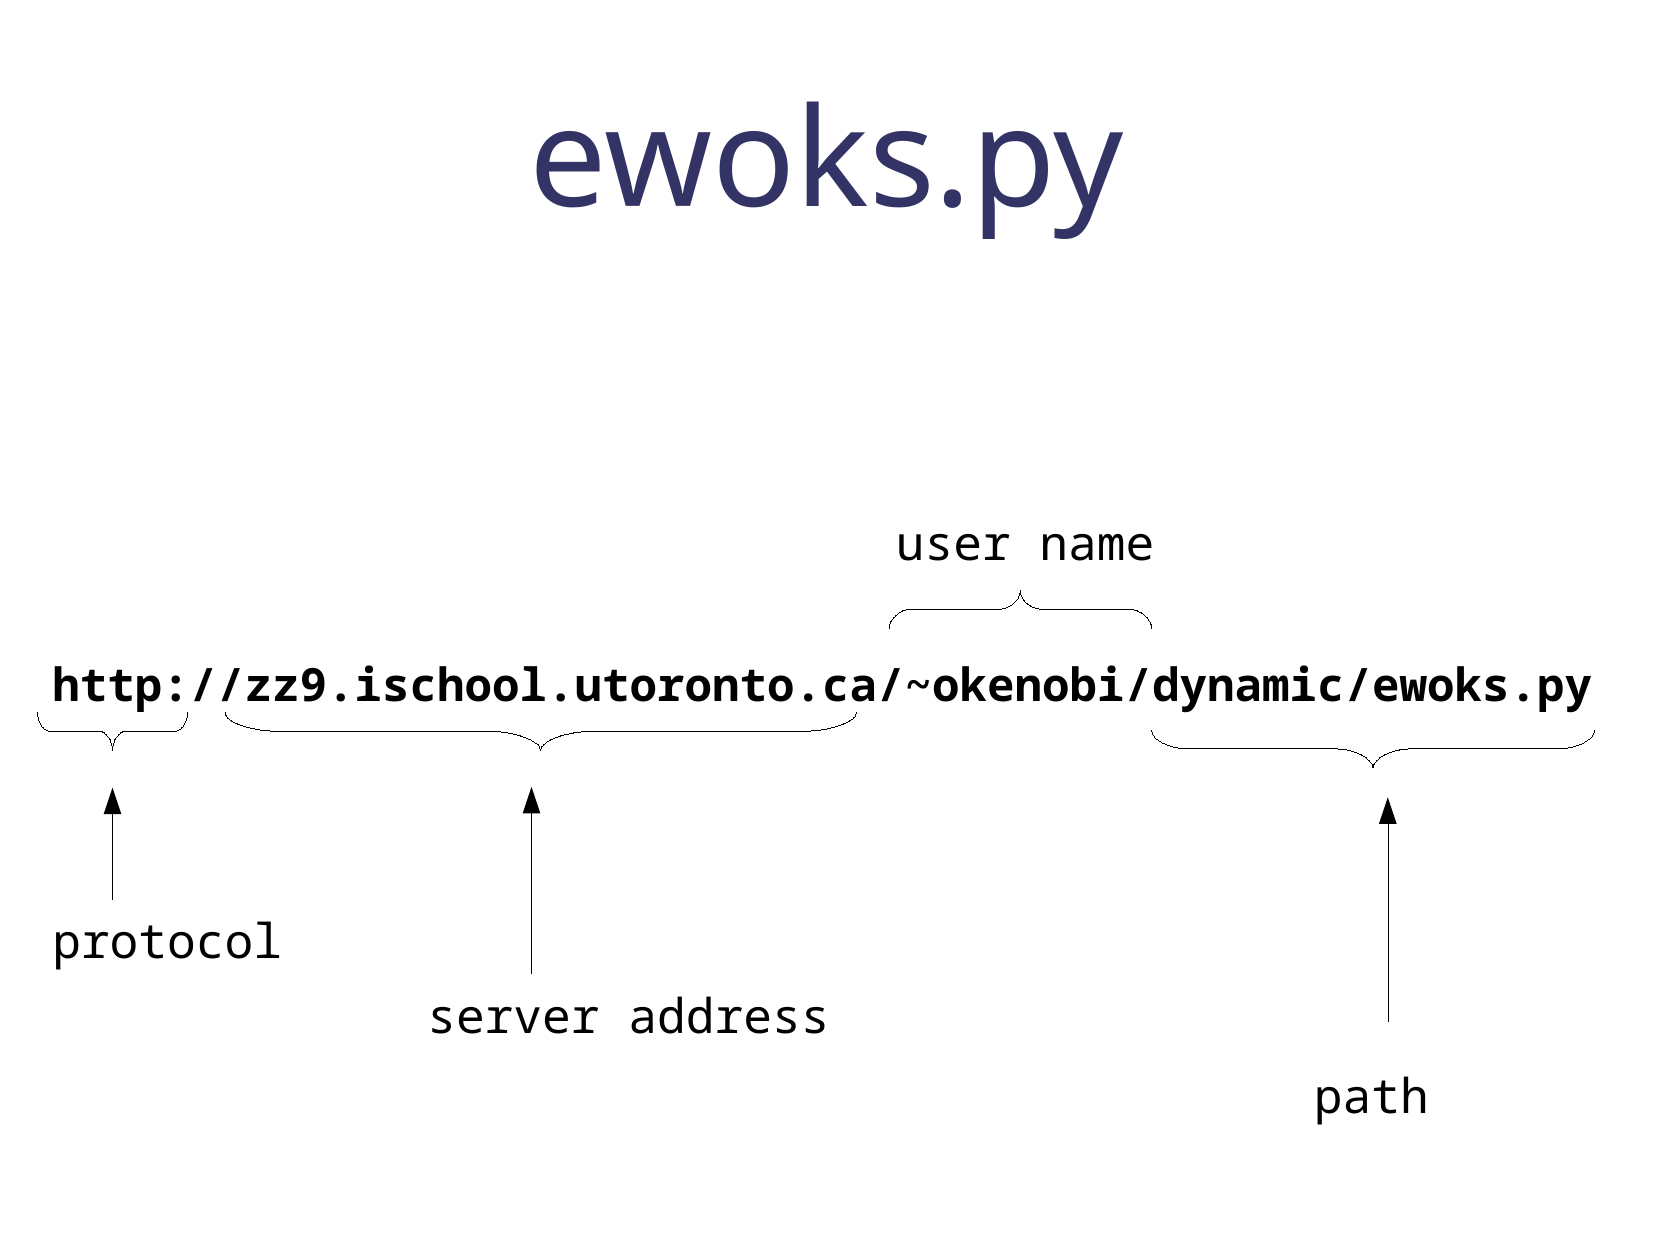

# ewoks.py
user name
http://zz9.ischool.utoronto.ca/~okenobi/dynamic/ewoks.py
protocol
server address
path